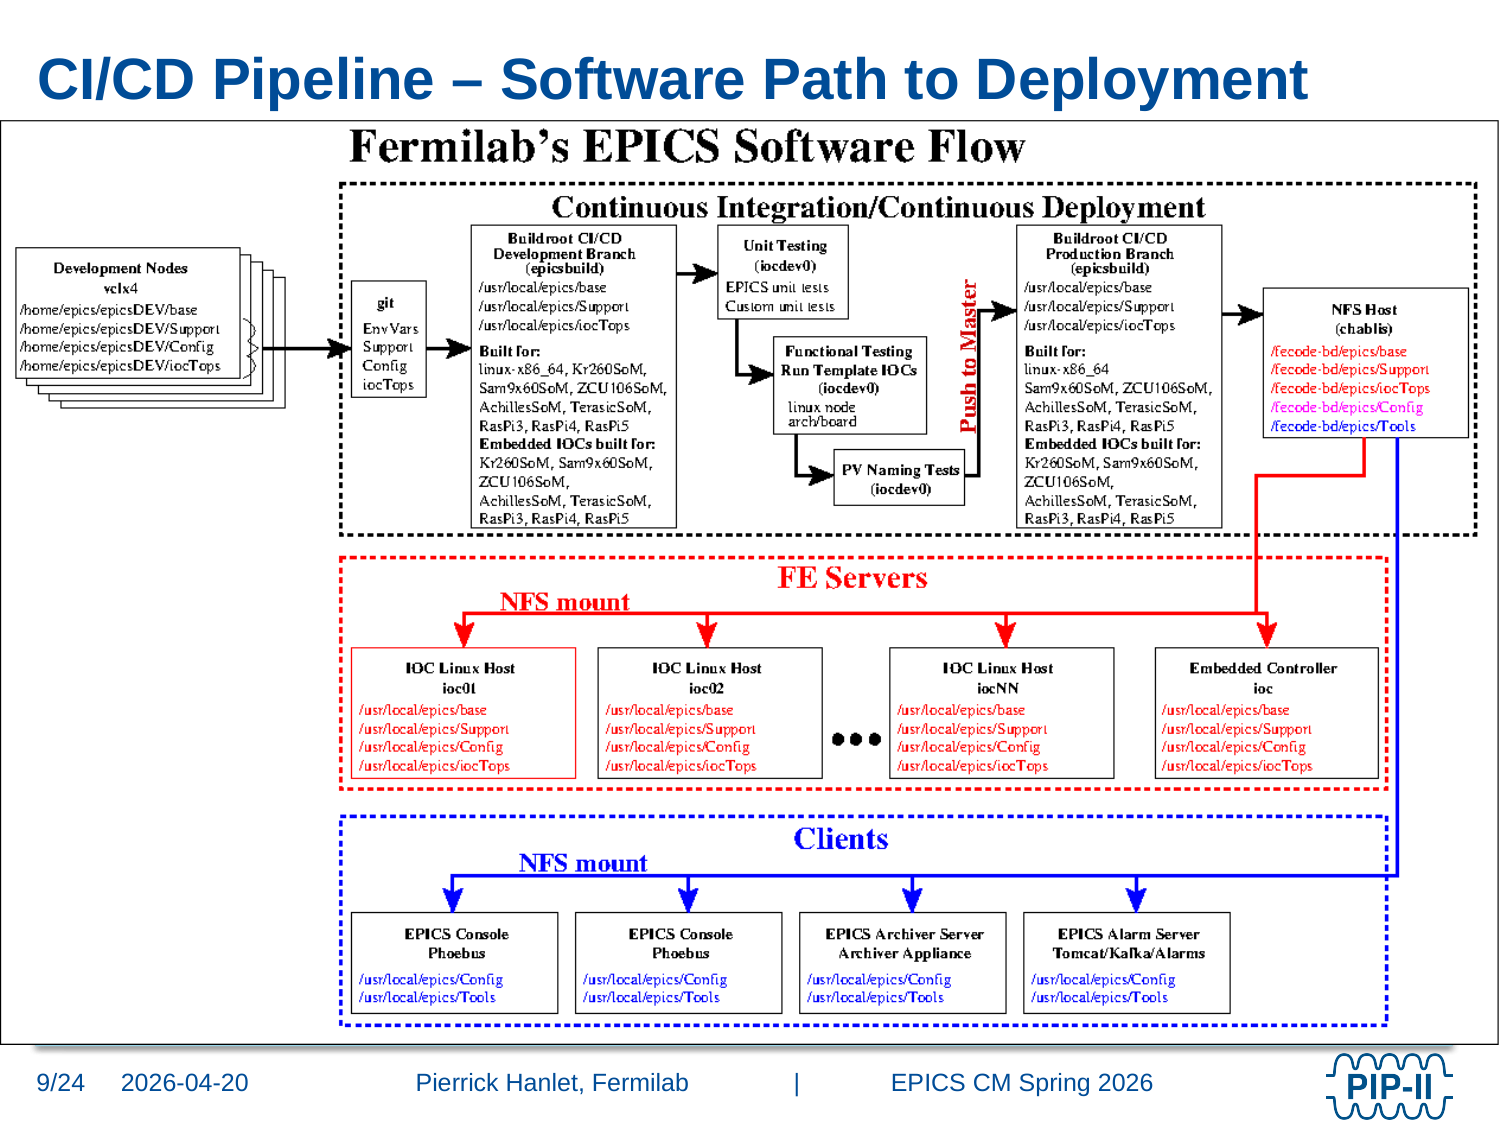

# CI/CD Pipeline – Software Path to Deployment
2026-04-20
Pierrick Hanlet, Fermilab | EPICS CM Spring 2026